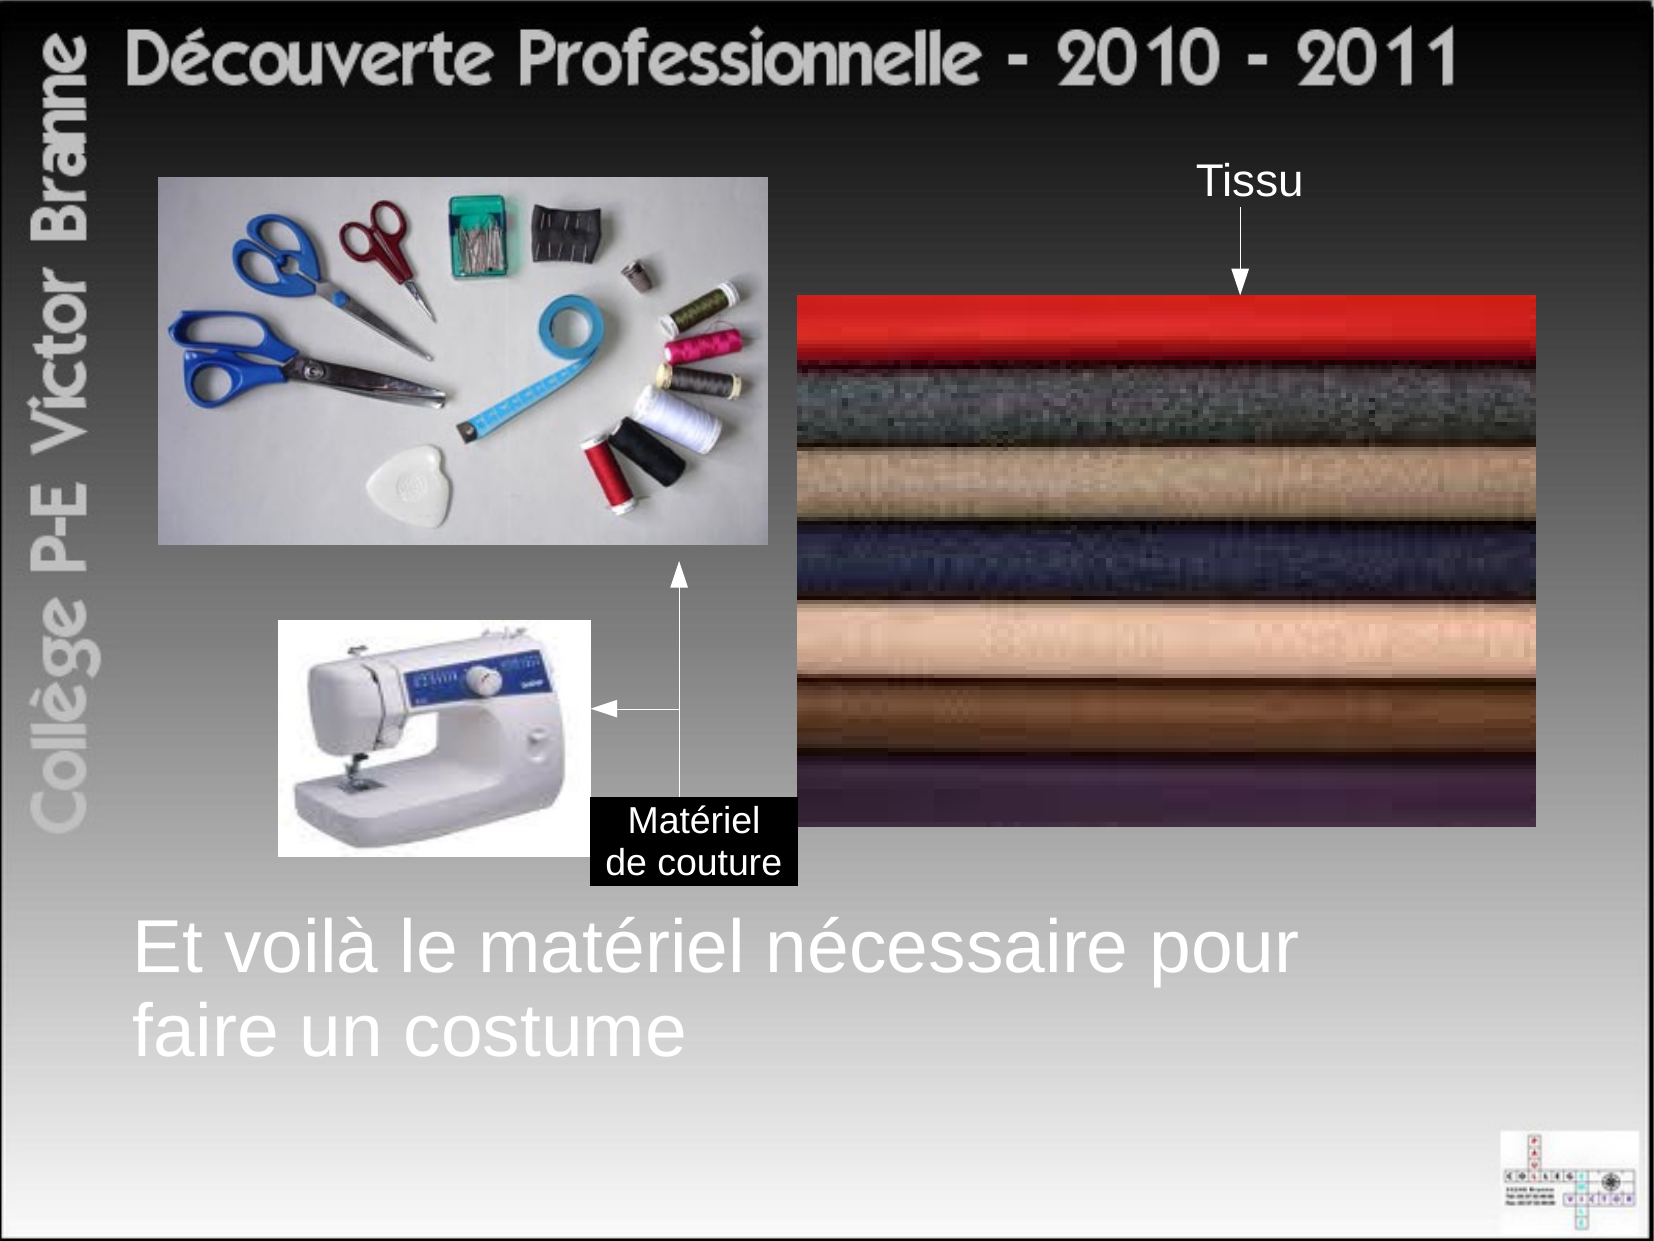

Tissu
Matériel
 de couture
Et voilà le matériel nécessaire pour faire un costume